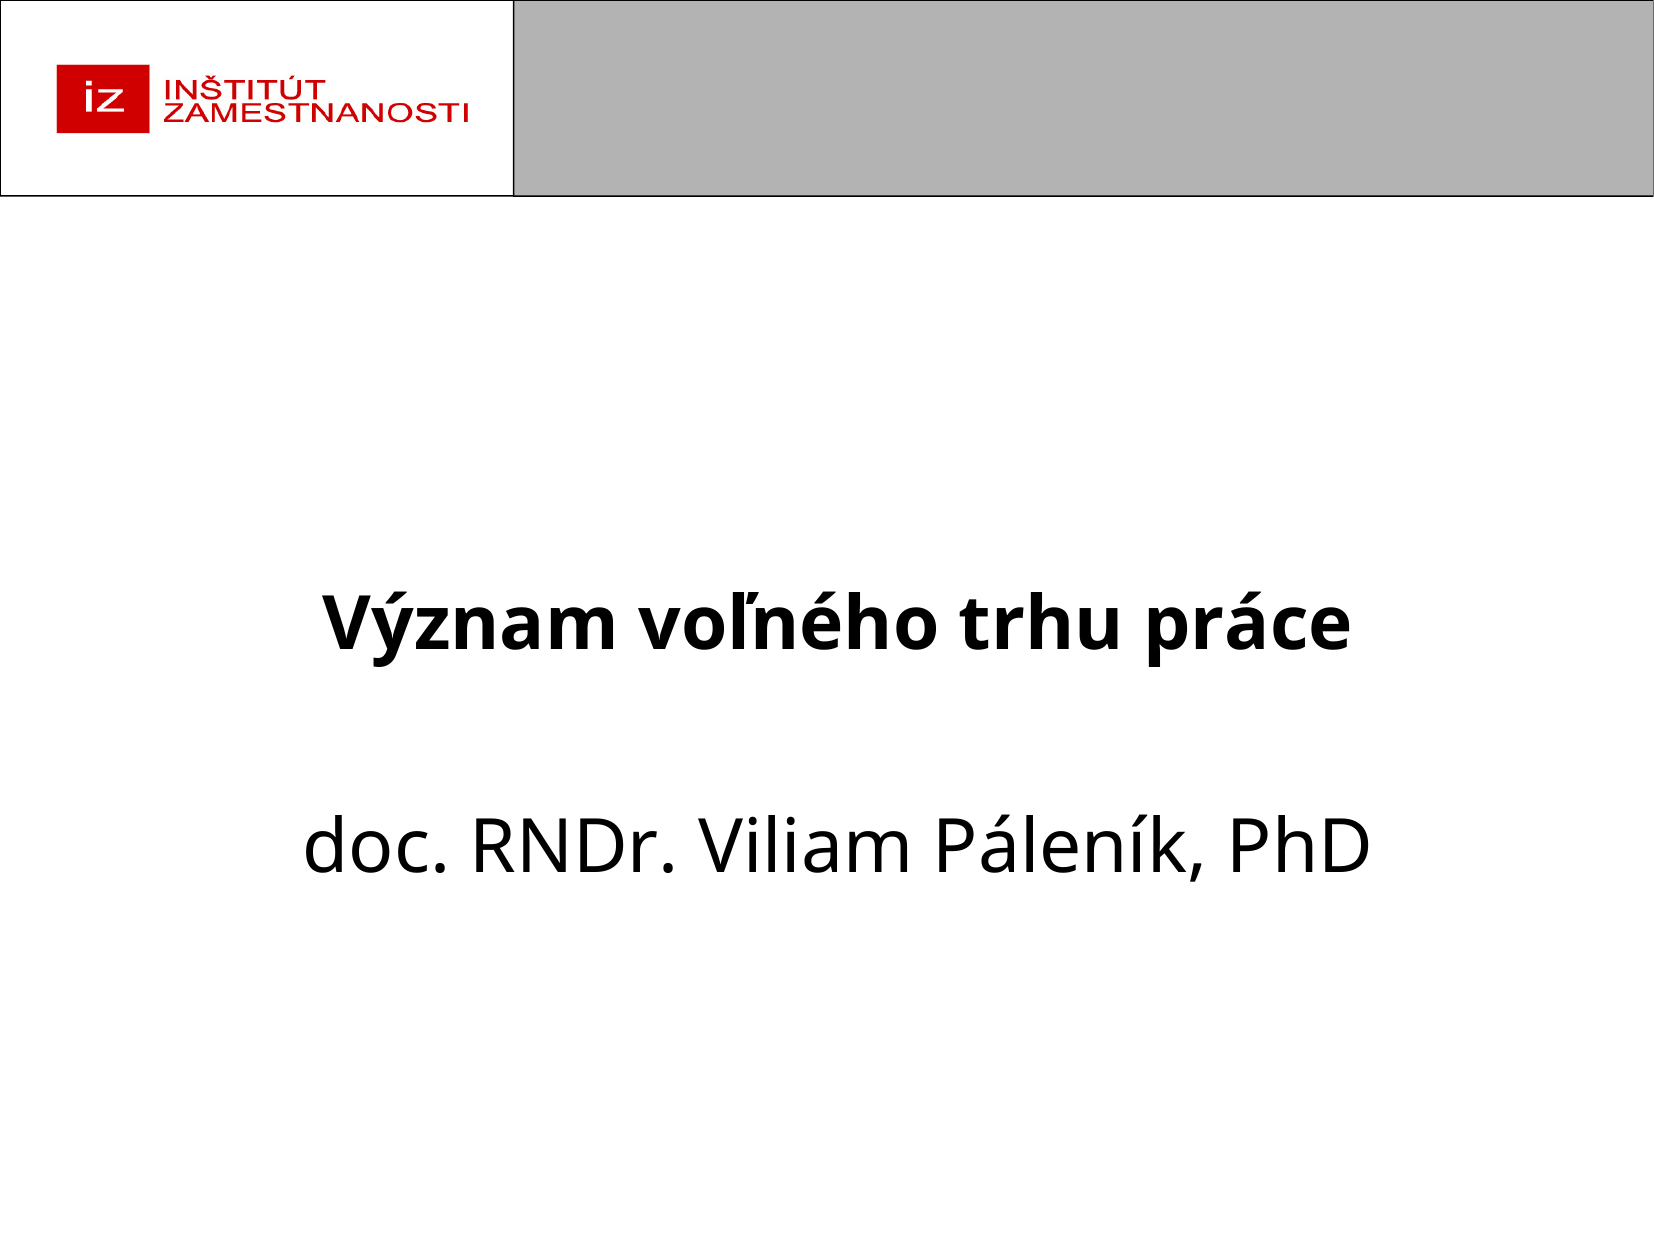

# Význam voľného trhu práce
doc. RNDr. Viliam Páleník, PhD